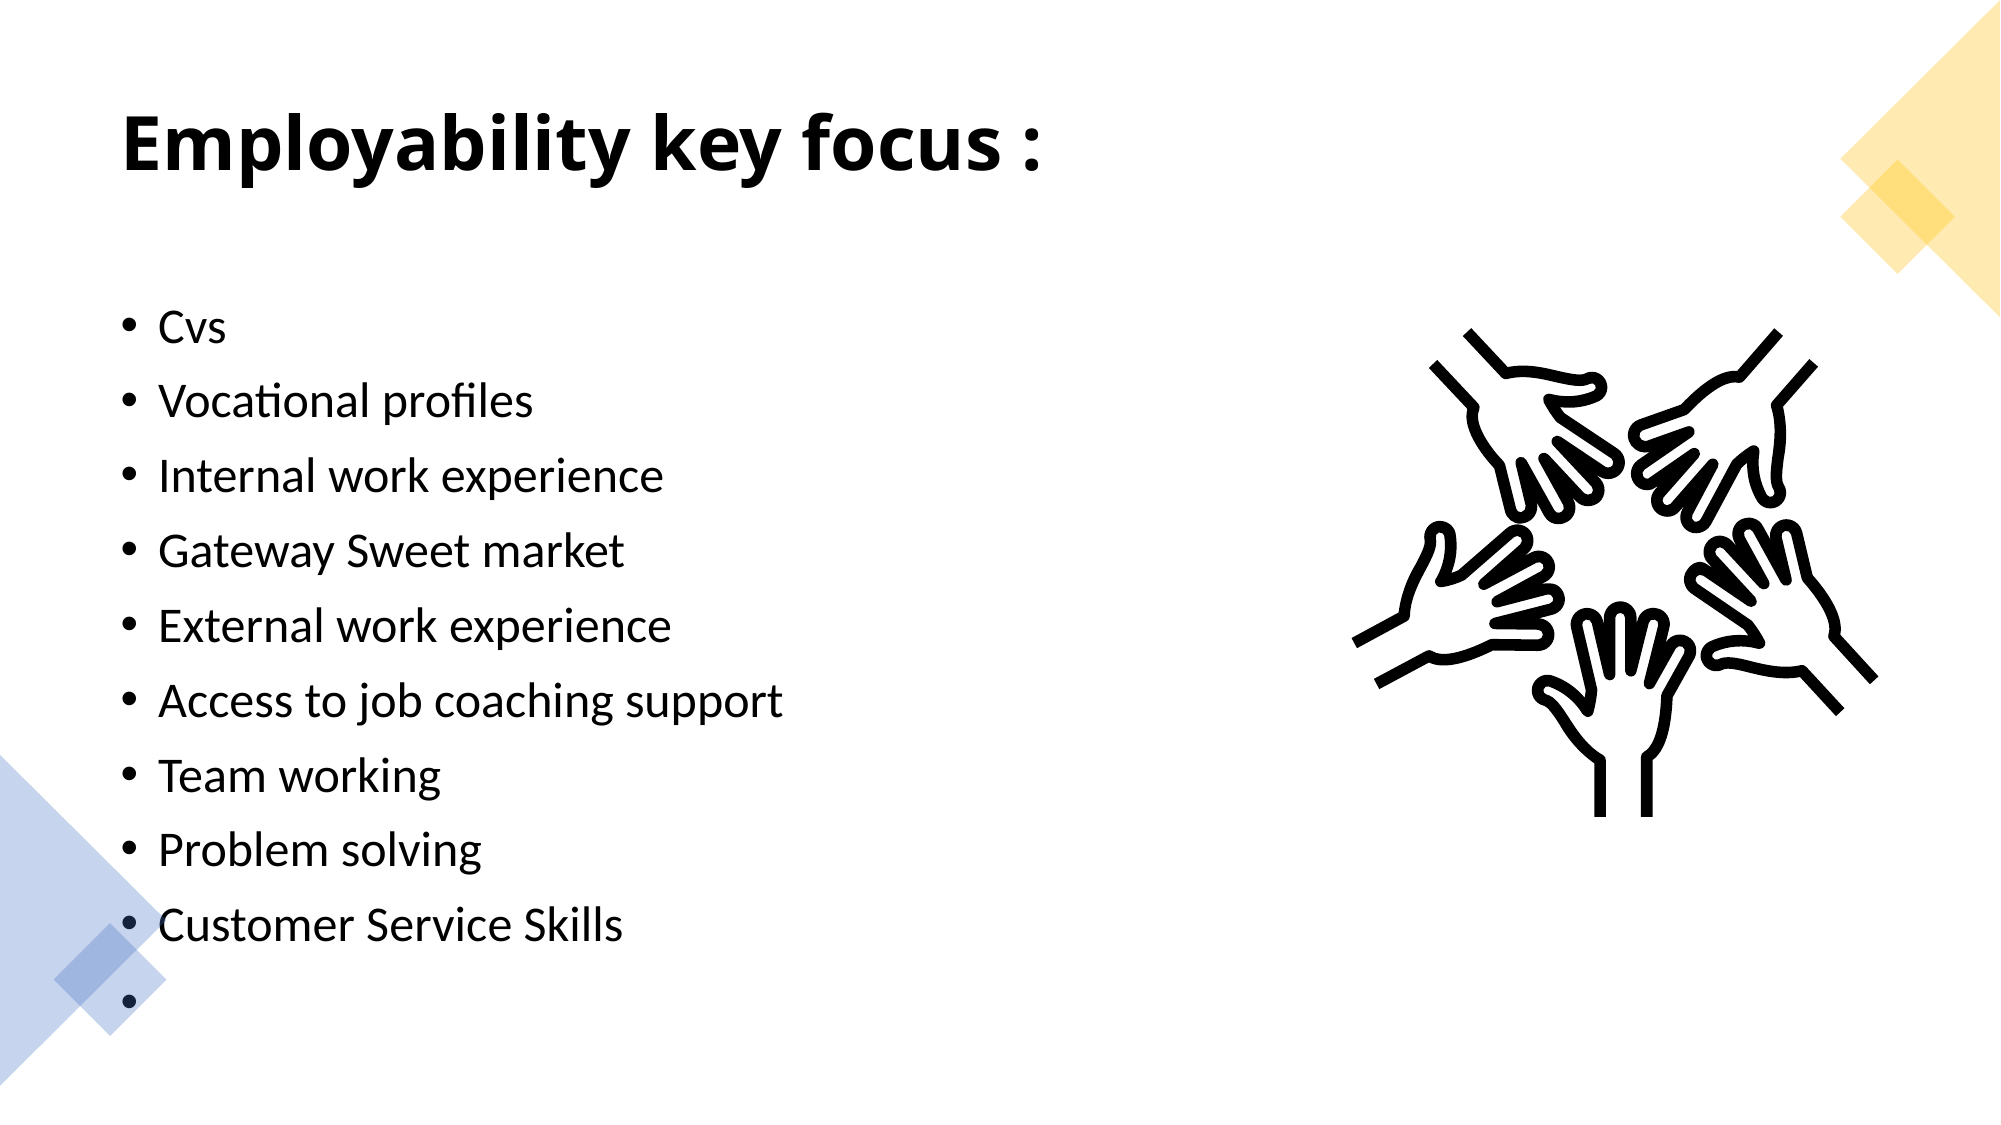

# Employability key focus :
Cvs
Vocational profiles
Internal work experience
Gateway Sweet market
External work experience
Access to job coaching support
Team working
Problem solving
Customer Service Skills